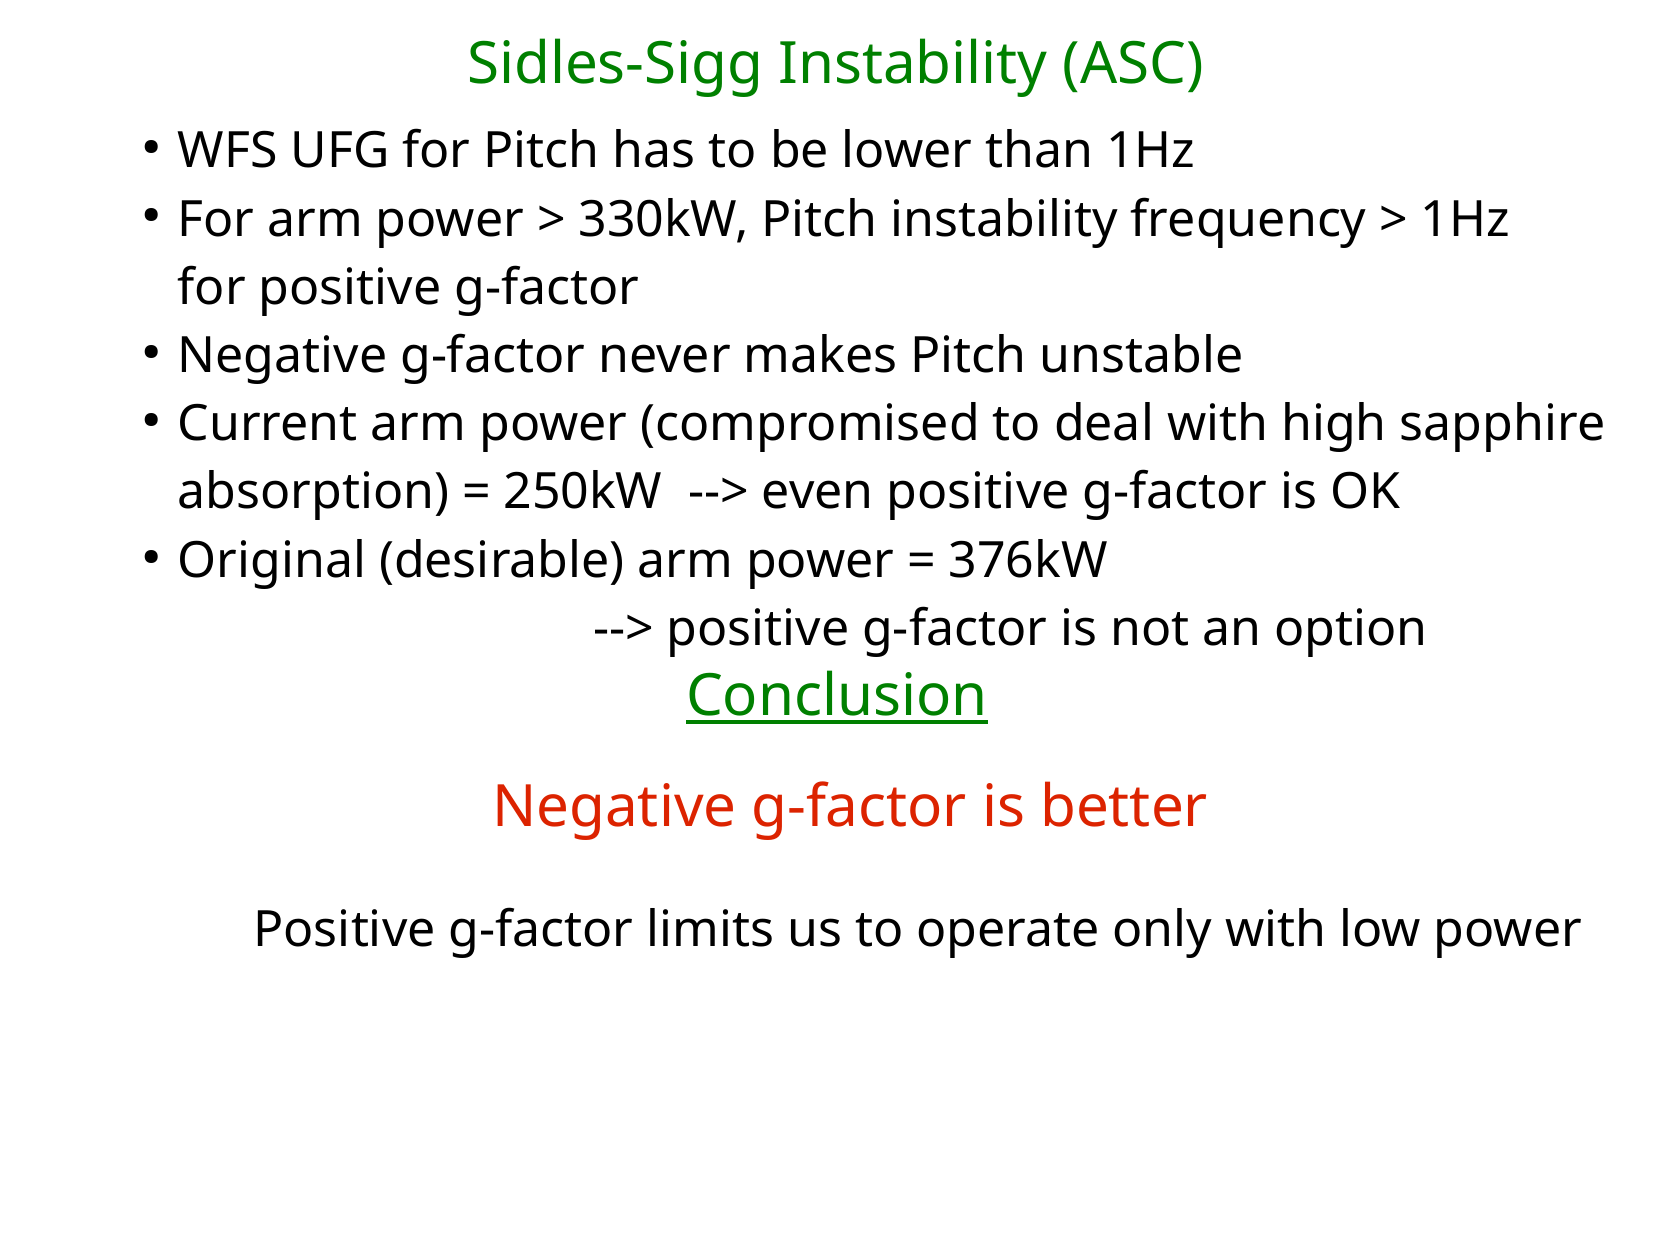

Sidles-Sigg Instability (ASC)
WFS UFG for Pitch has to be lower than 1Hz
For arm power > 330kW, Pitch instability frequency > 1Hz
for positive g-factor
Negative g-factor never makes Pitch unstable
Current arm power (compromised to deal with high sapphire
absorption) = 250kW --> even positive g-factor is OK
Original (desirable) arm power = 376kW
 --> positive g-factor is not an option
Conclusion
Negative g-factor is better
Positive g-factor limits us to operate only with low power